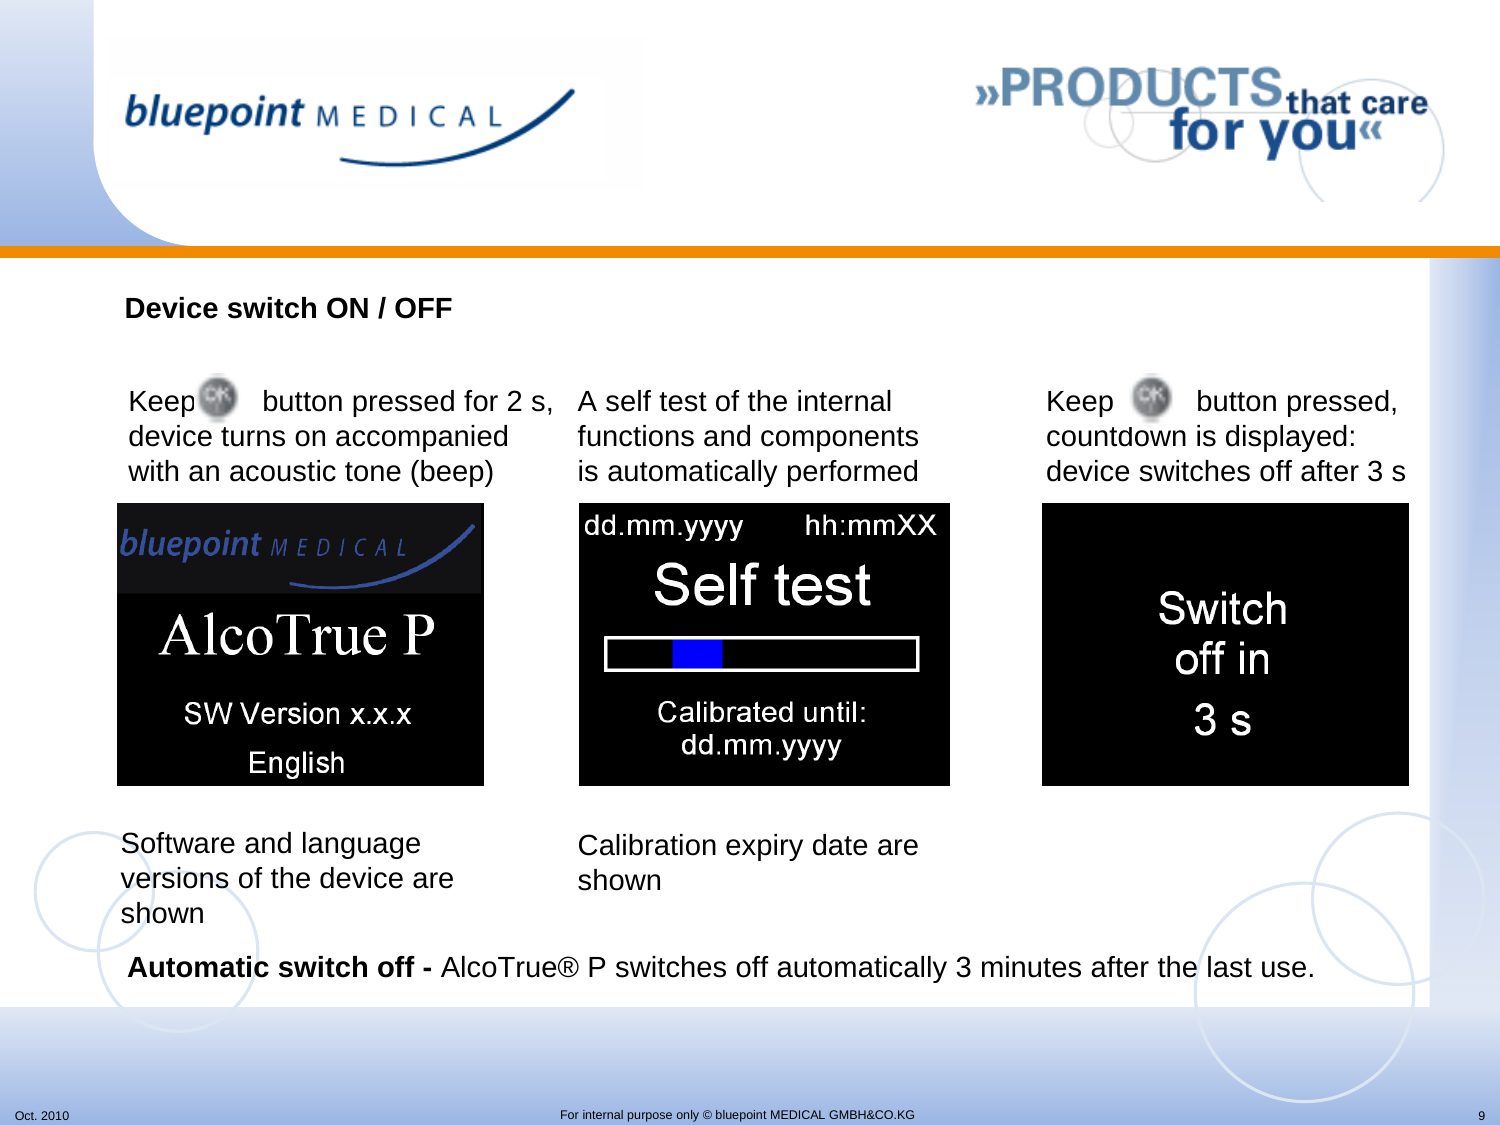

Device switch ON / OFF
Keep button pressed for 2 s,
device turns on accompanied
with an acoustic tone (beep)
A self test of the internal
functions and components
is automatically performed
Keep button pressed,
countdown is displayed:
device switches off after 3 s
Software and language
versions of the device are
shown
Calibration expiry date are
shown
Automatic switch off - AlcoTrue® P switches off automatically 3 minutes after the last use.